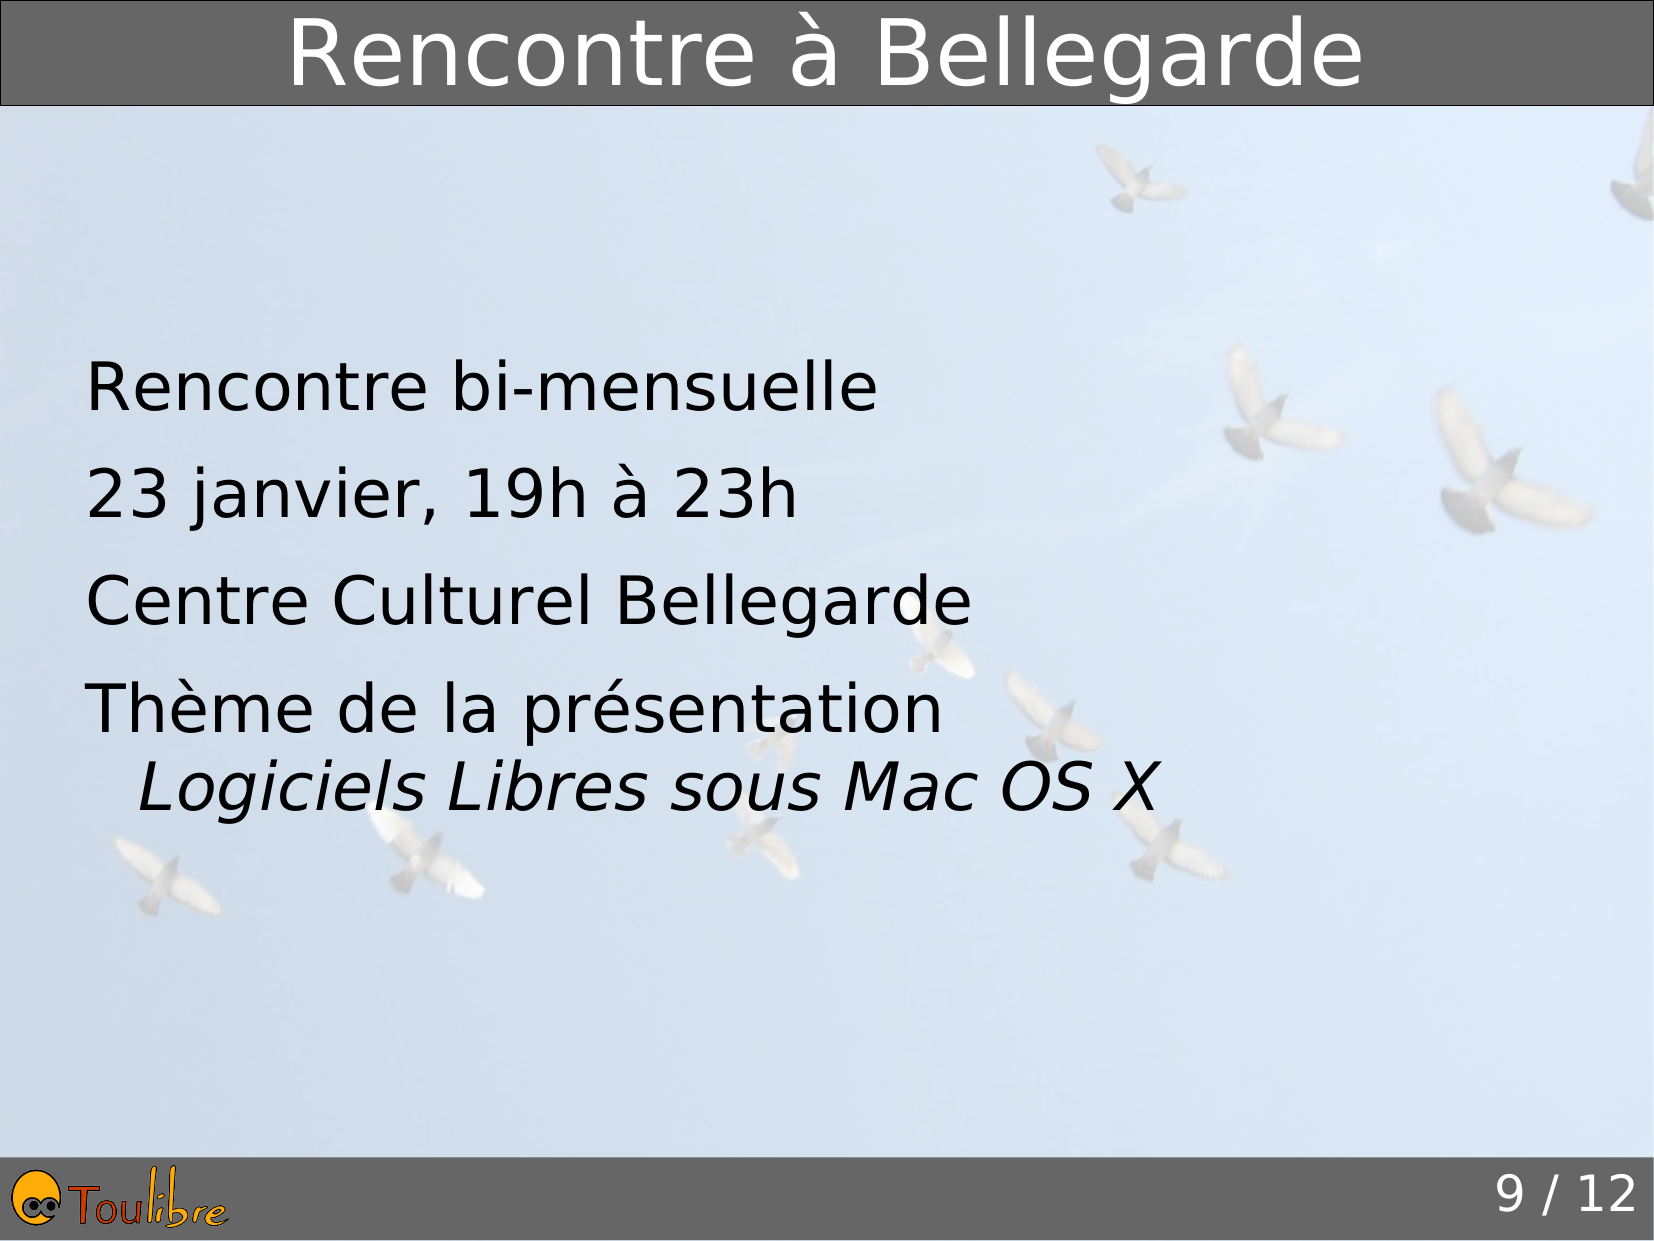

# Rencontre à Bellegarde
Rencontre bi-mensuelle
23 janvier, 19h à 23h
Centre Culturel Bellegarde
Thème de la présentation
Logiciels Libres sous Mac OS X